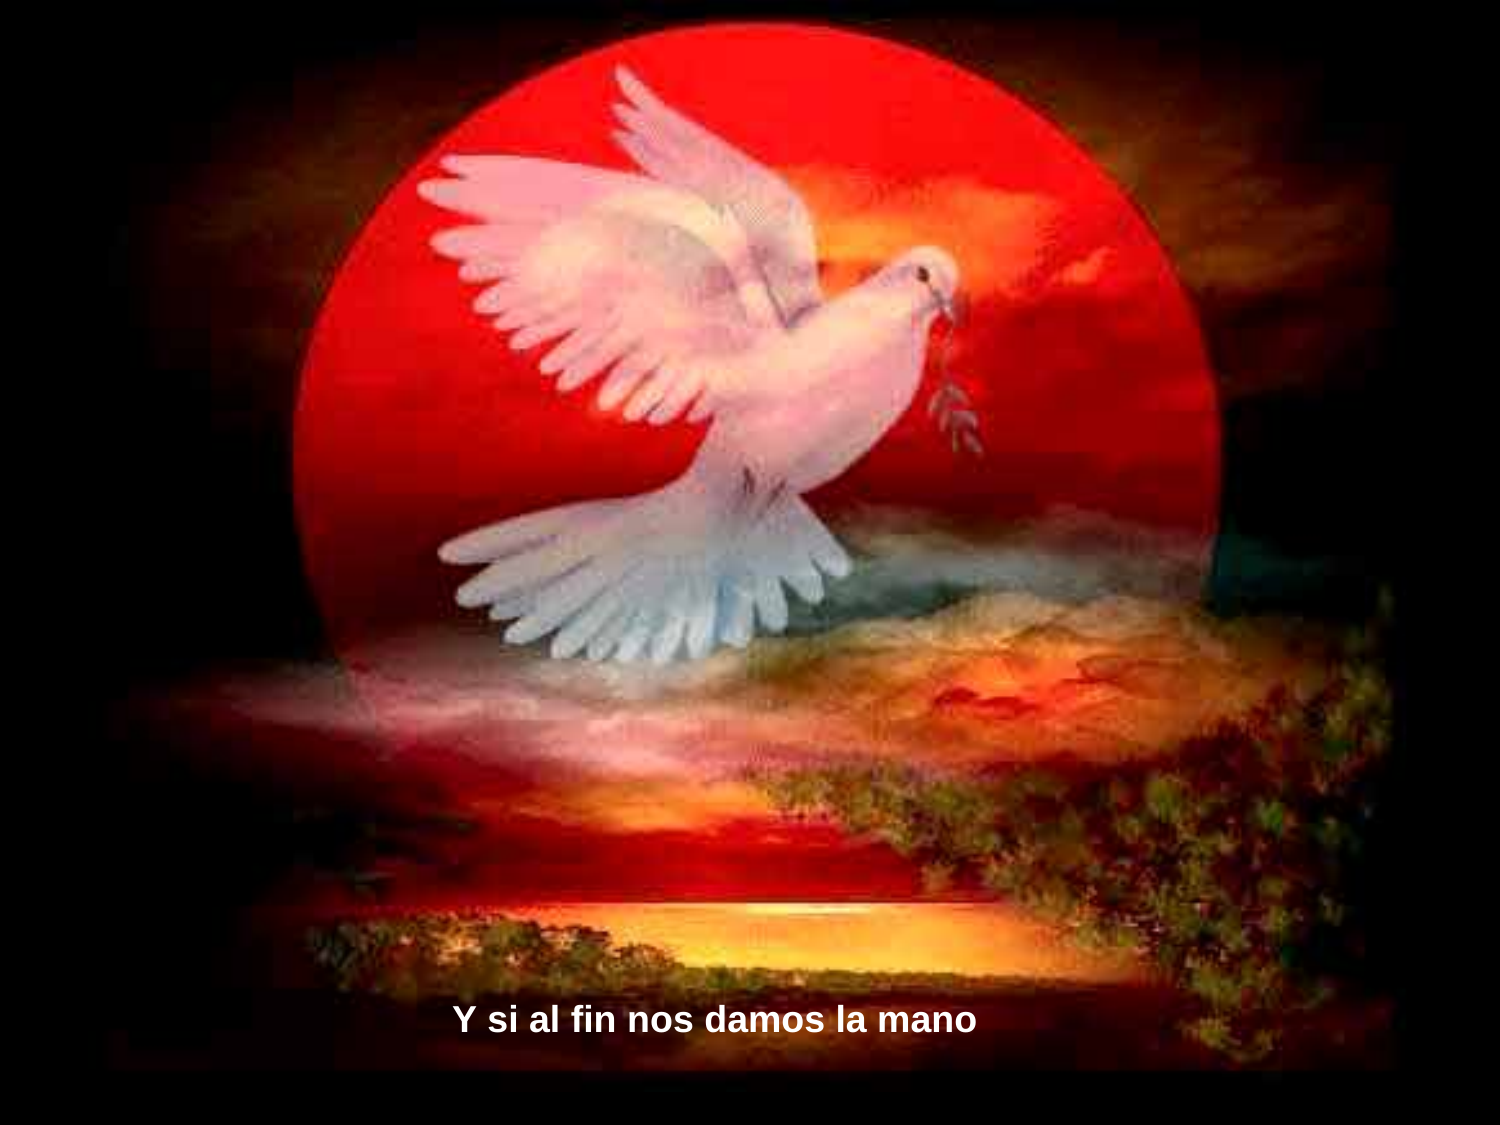

#
Y si al fin nos damos la mano